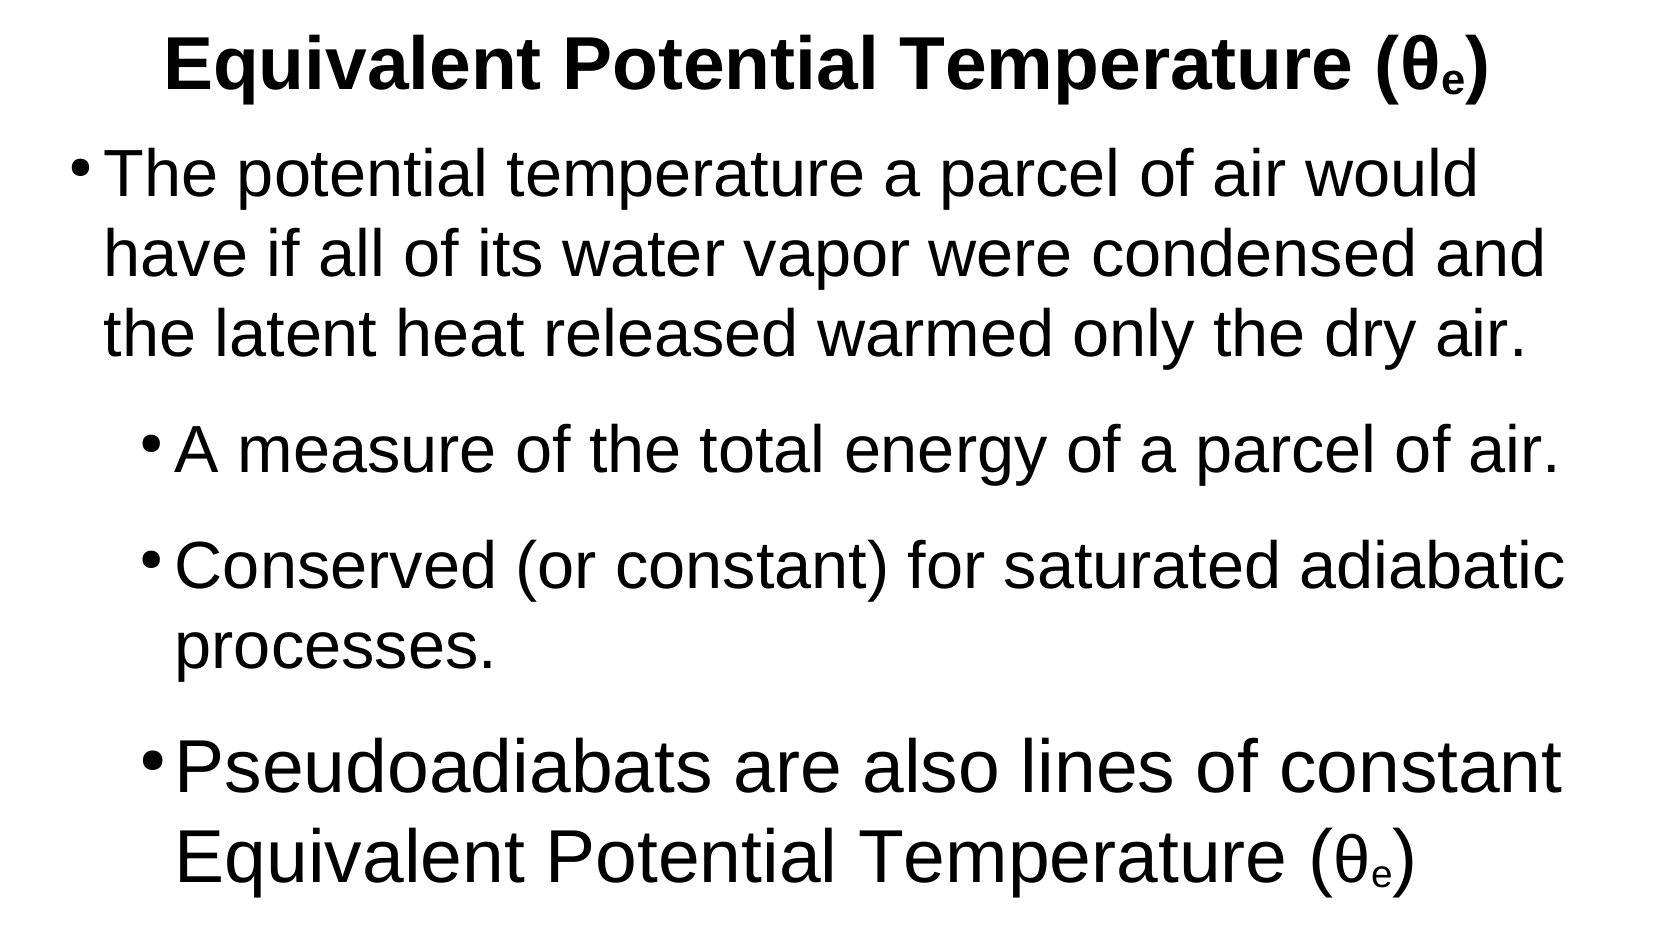

# Equivalent Potential Temperature (θe)
The potential temperature a parcel of air would have if all of its water vapor were condensed and the latent heat released warmed only the dry air.
A measure of the total energy of a parcel of air.
Conserved (or constant) for saturated adiabatic processes.
Pseudoadiabats are also lines of constant Equivalent Potential Temperature (θe)